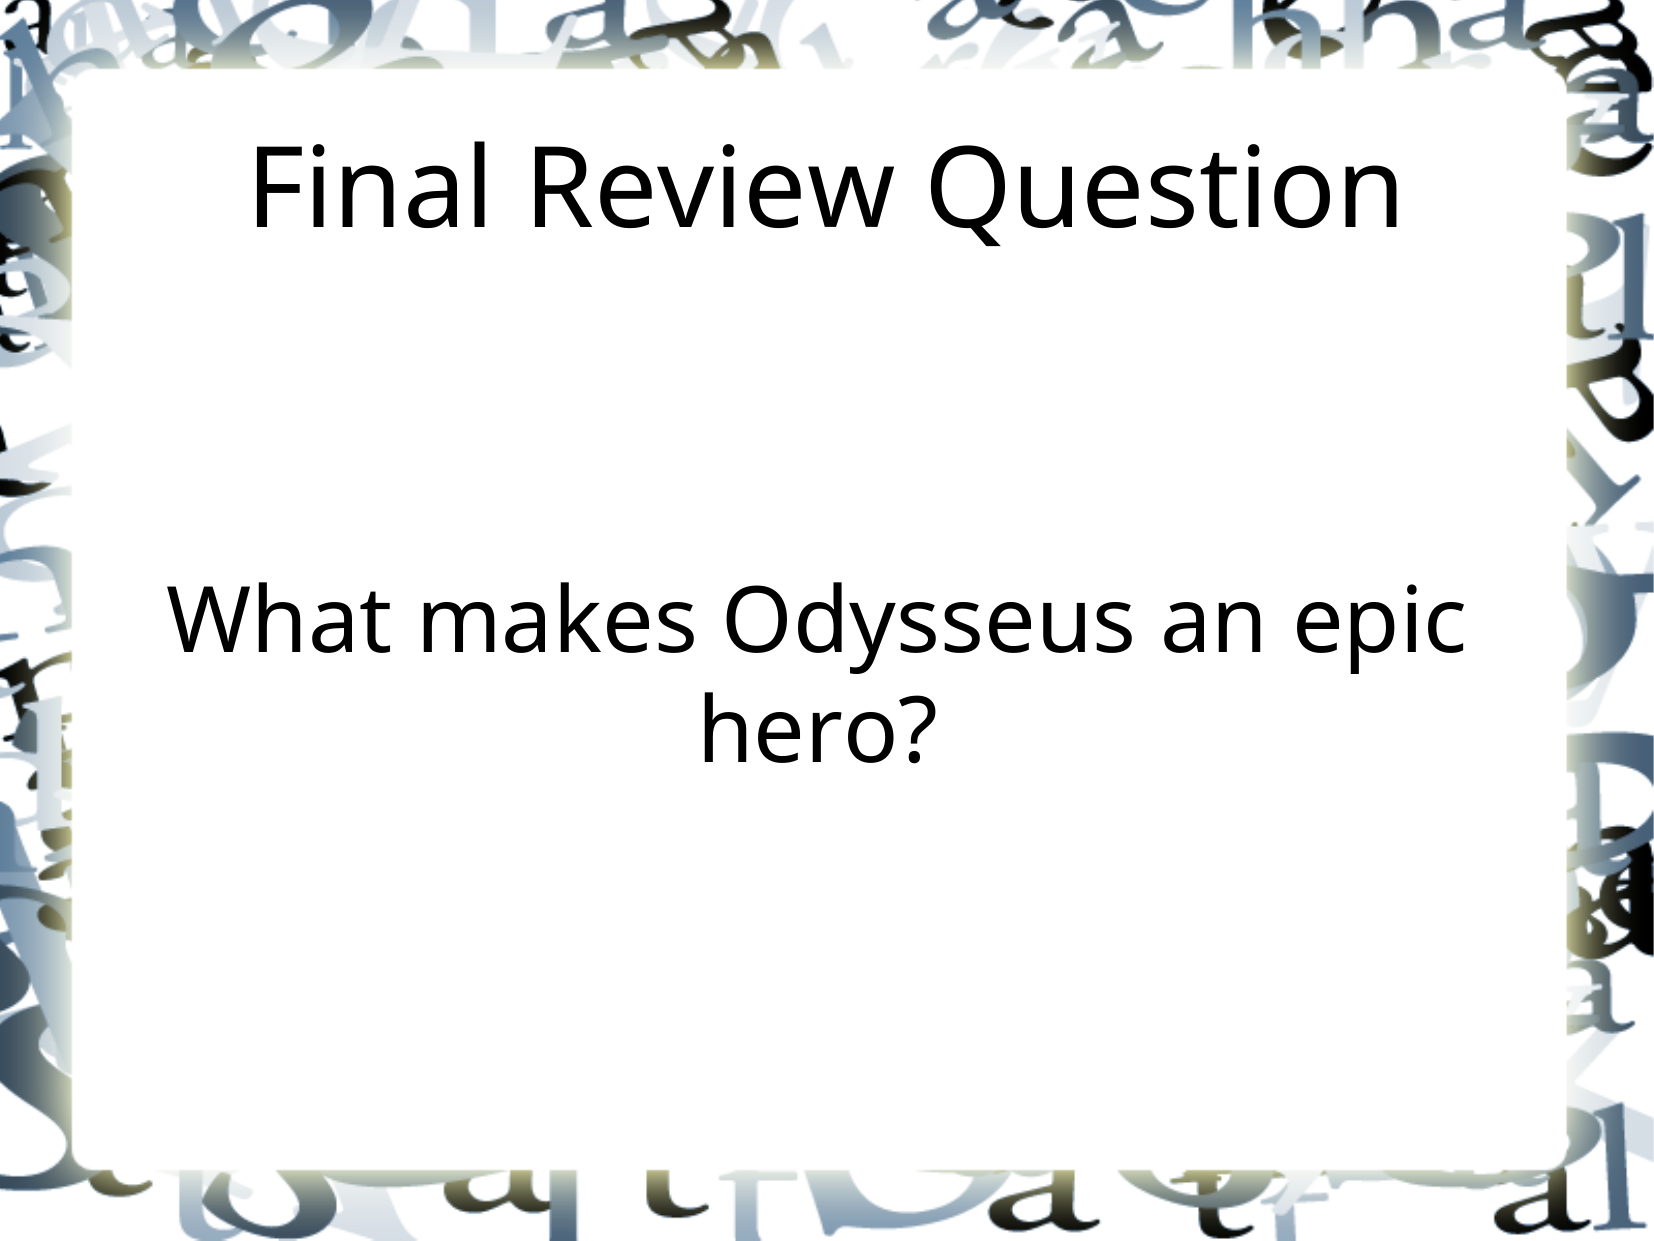

# Final Review Question
What makes Odysseus an epic hero?